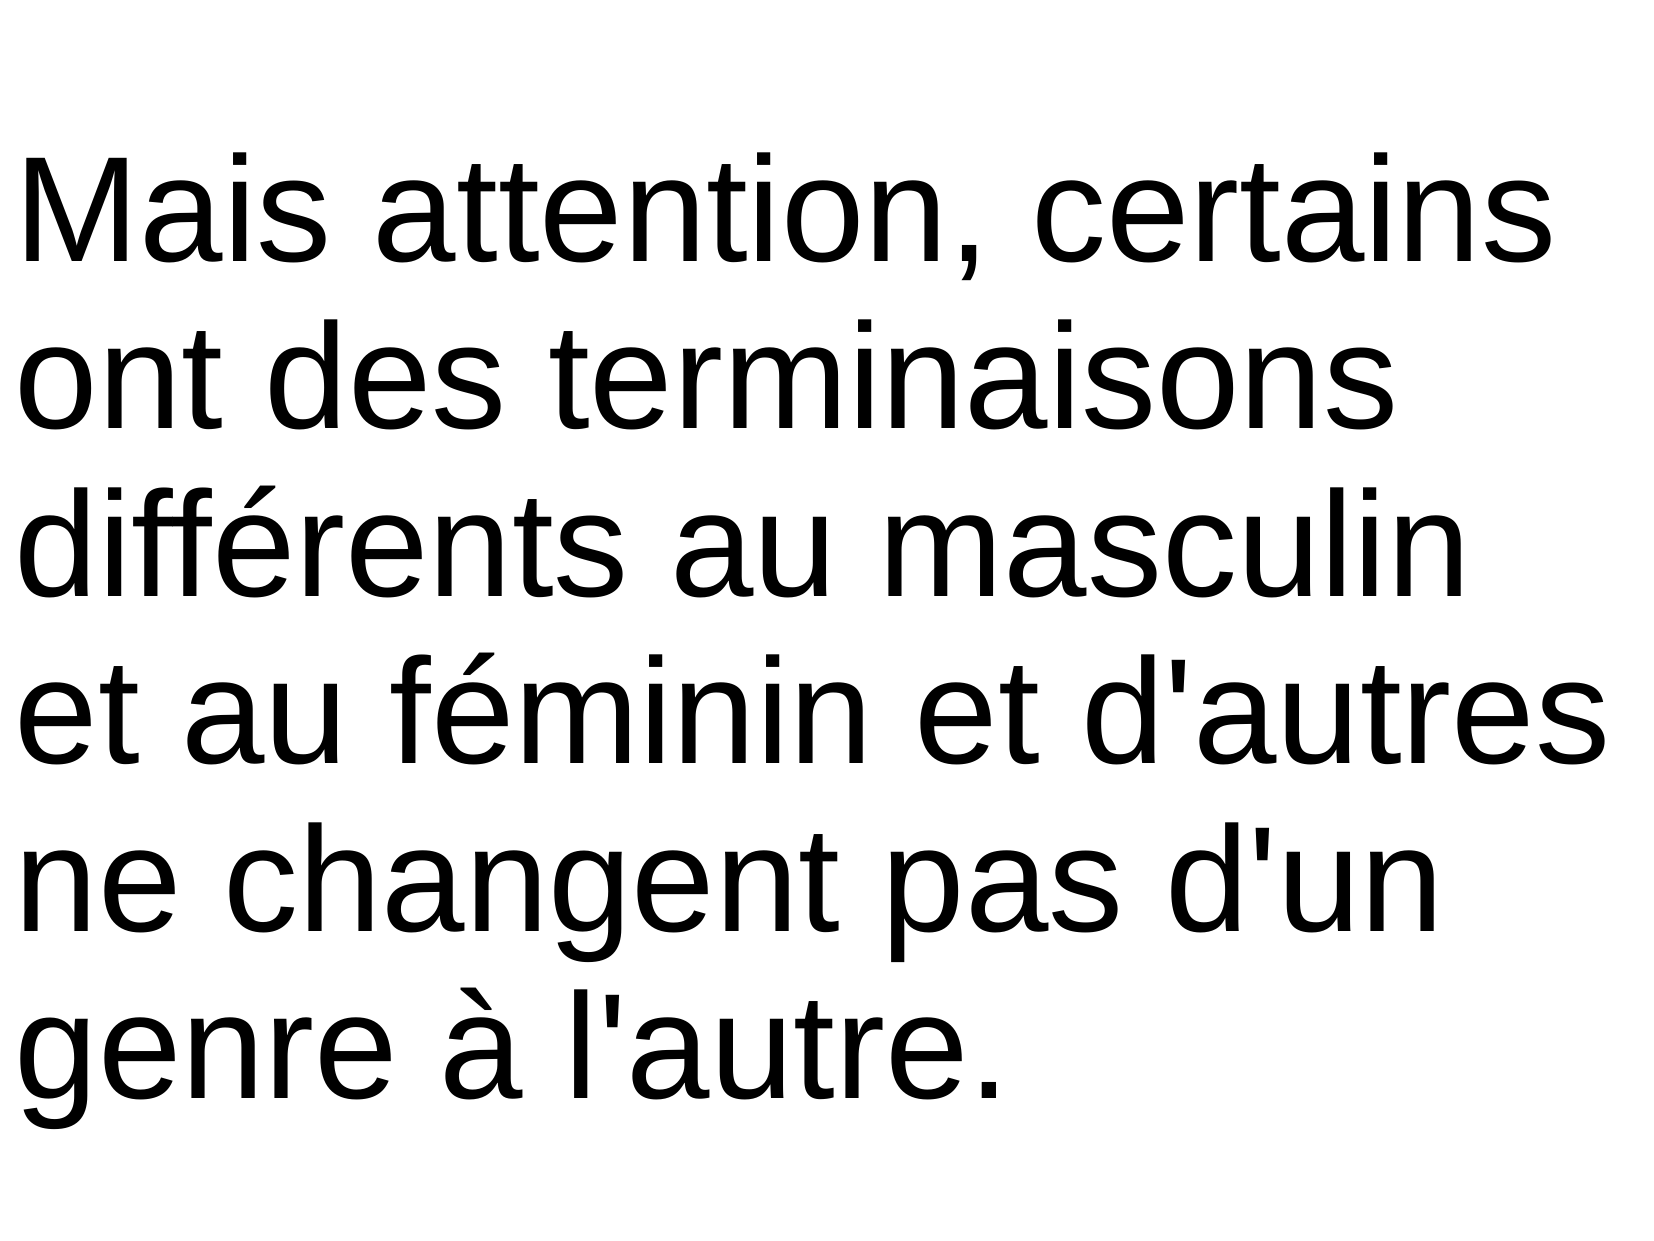

Mais attention, certains ont des terminaisons différents au masculin et au féminin et d'autres ne changent pas d'un genre à l'autre.